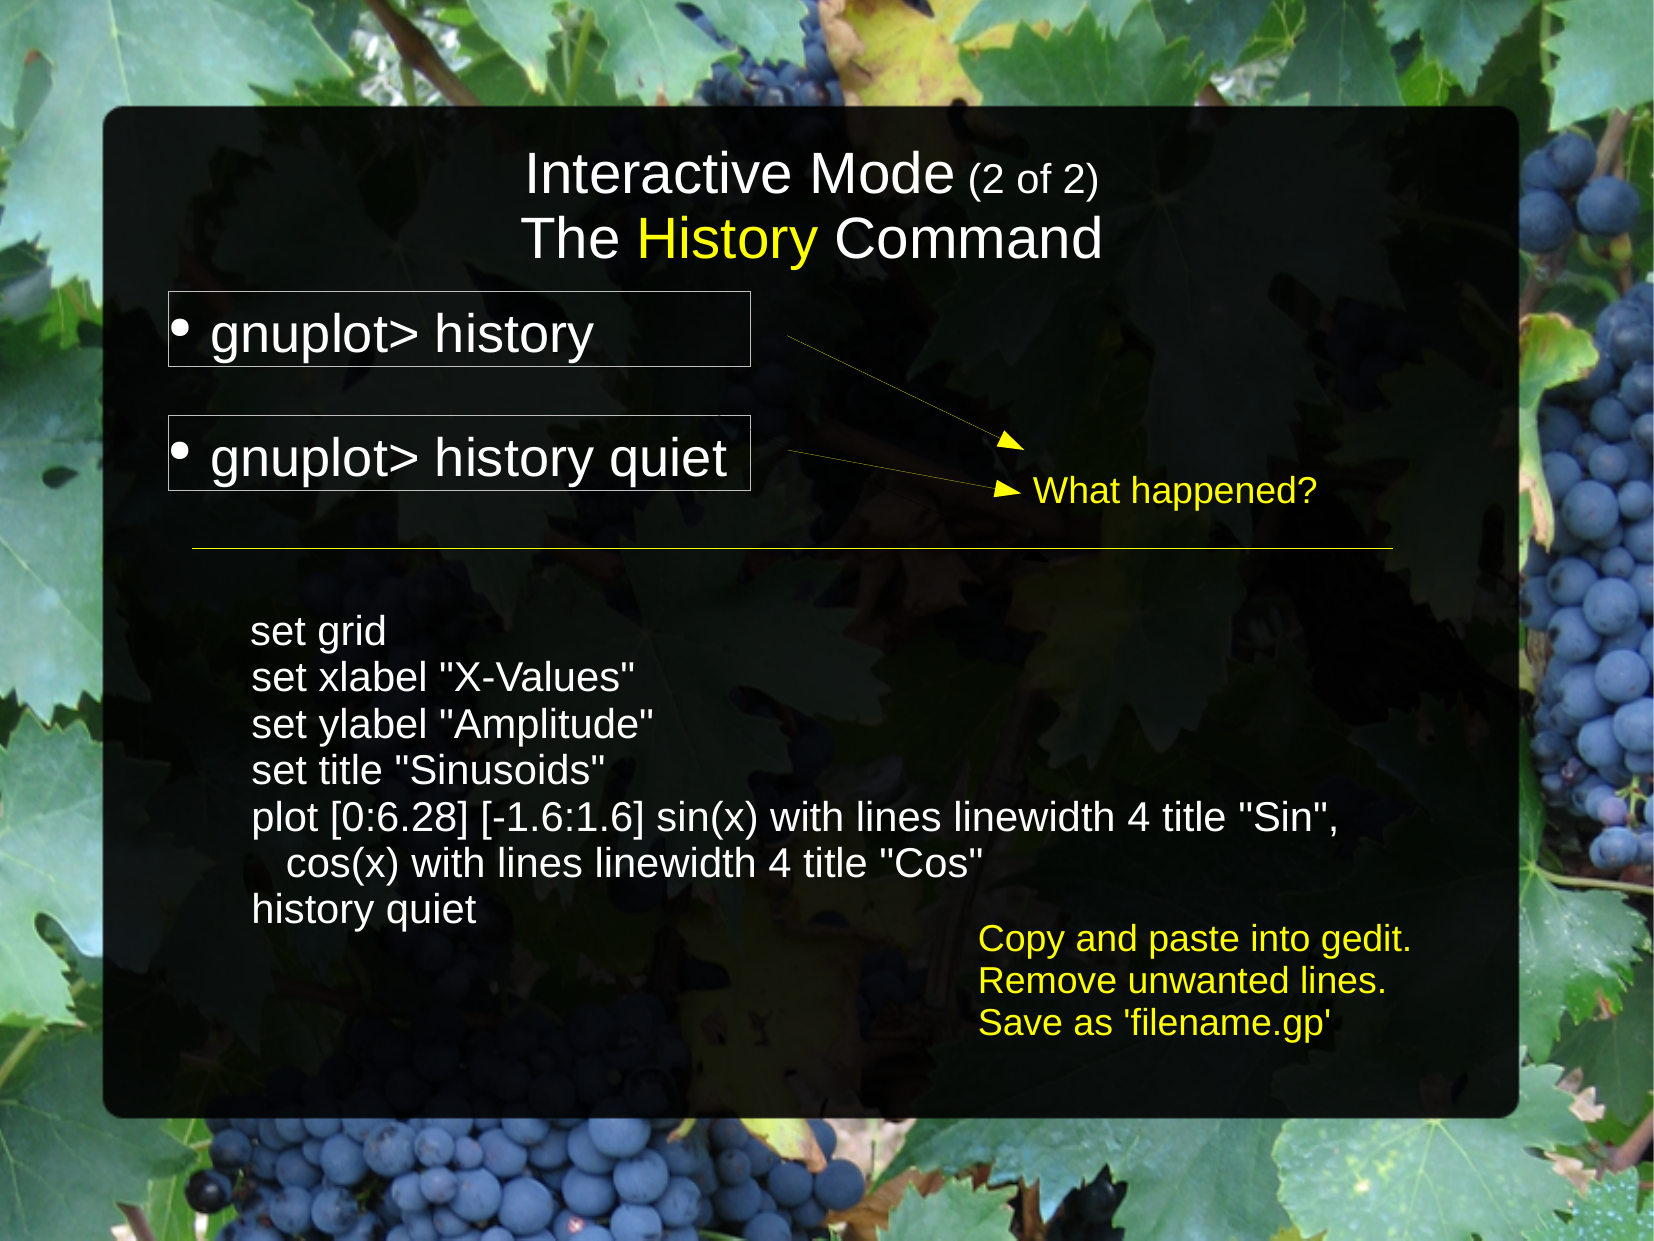

# Interactive Mode (2 of 2) The History Command
 gnuplot> history
 gnuplot> history quiet
What happened?
 set grid
 set xlabel "X-Values"
 set ylabel "Amplitude"
 set title "Sinusoids"
 plot [0:6.28] [-1.6:1.6] sin(x) with lines linewidth 4 title "Sin",
 cos(x) with lines linewidth 4 title "Cos"
 history quiet
Copy and paste into gedit.
Remove unwanted lines.
Save as 'filename.gp'